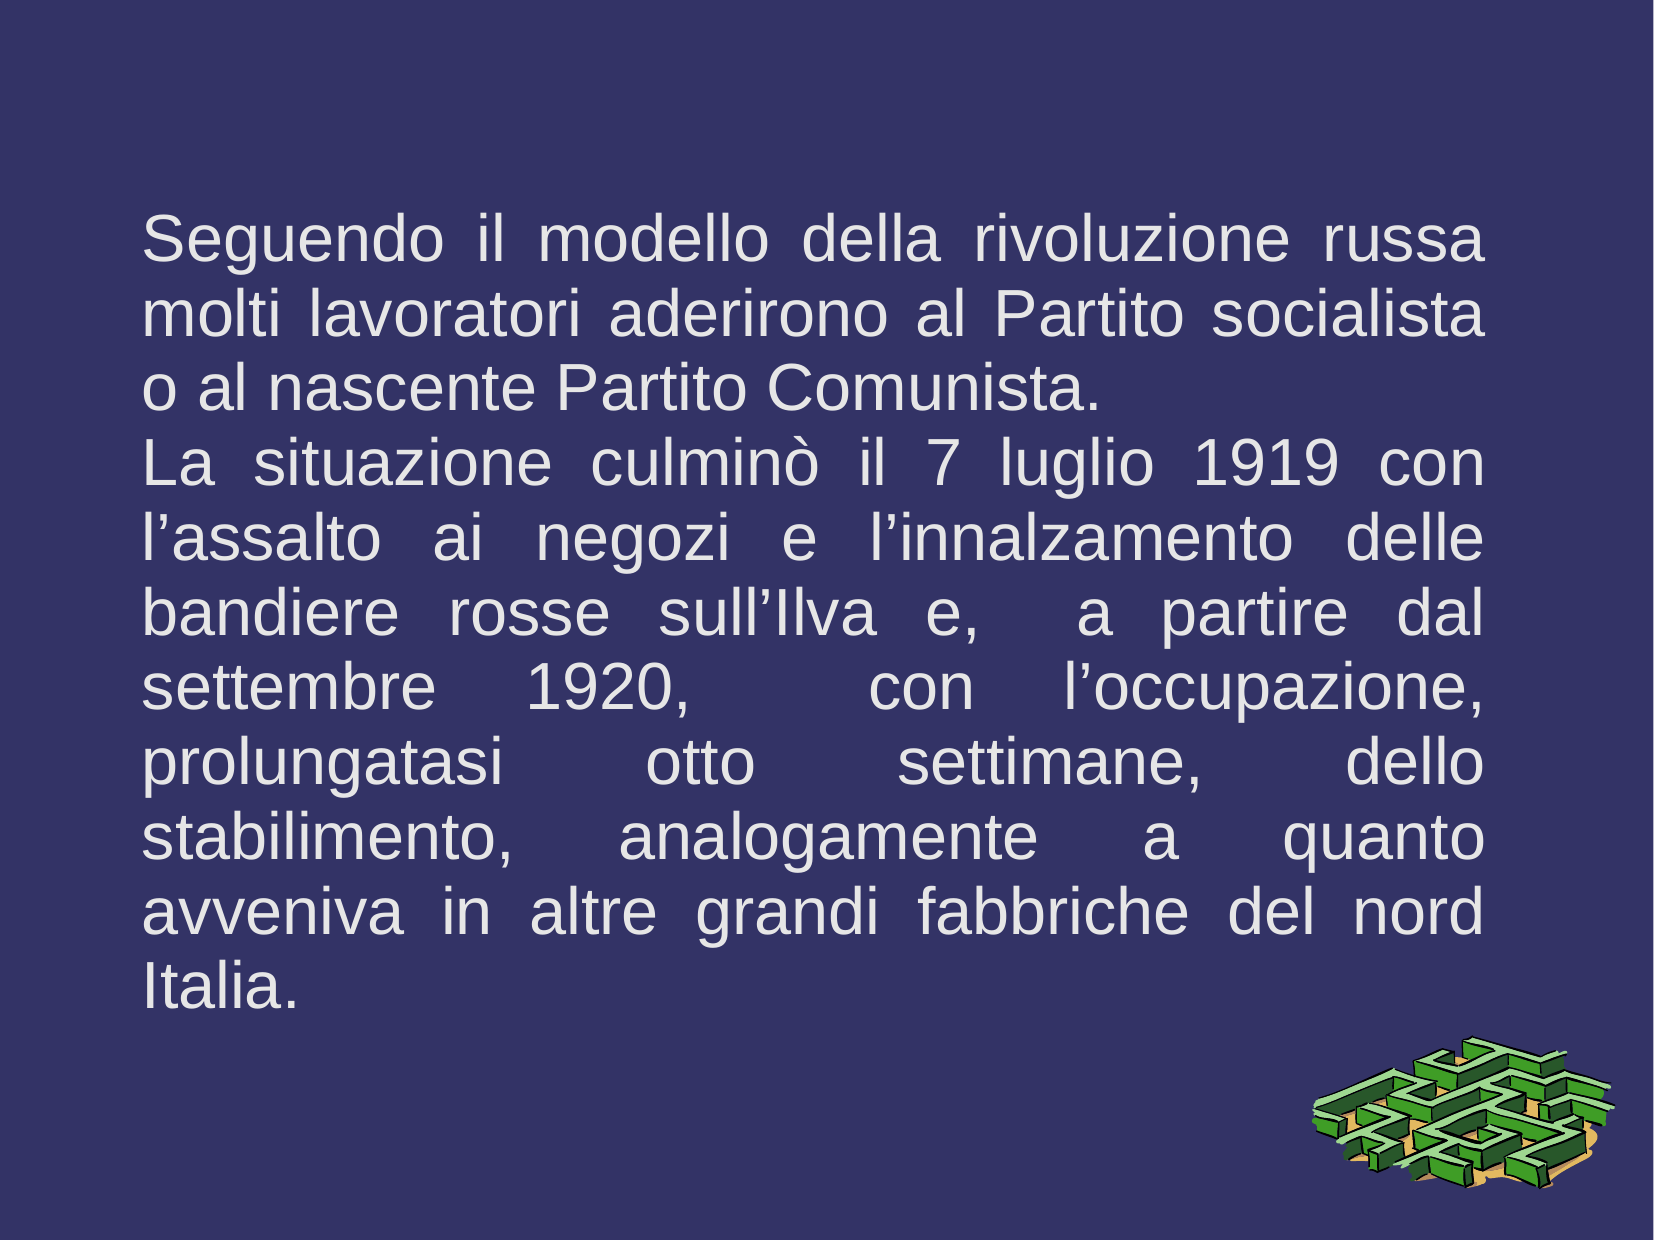

# Seguendo il modello della rivoluzione russa molti lavoratori aderirono al Partito socialista o al nascente Partito Comunista.
La situazione culminò il 7 luglio 1919 con l’assalto ai negozi e l’innalzamento delle bandiere rosse sull’Ilva e, a partire dal settembre 1920, con l’occupazione, prolungatasi otto settimane, dello stabilimento, analogamente a quanto avveniva in altre grandi fabbriche del nord Italia.